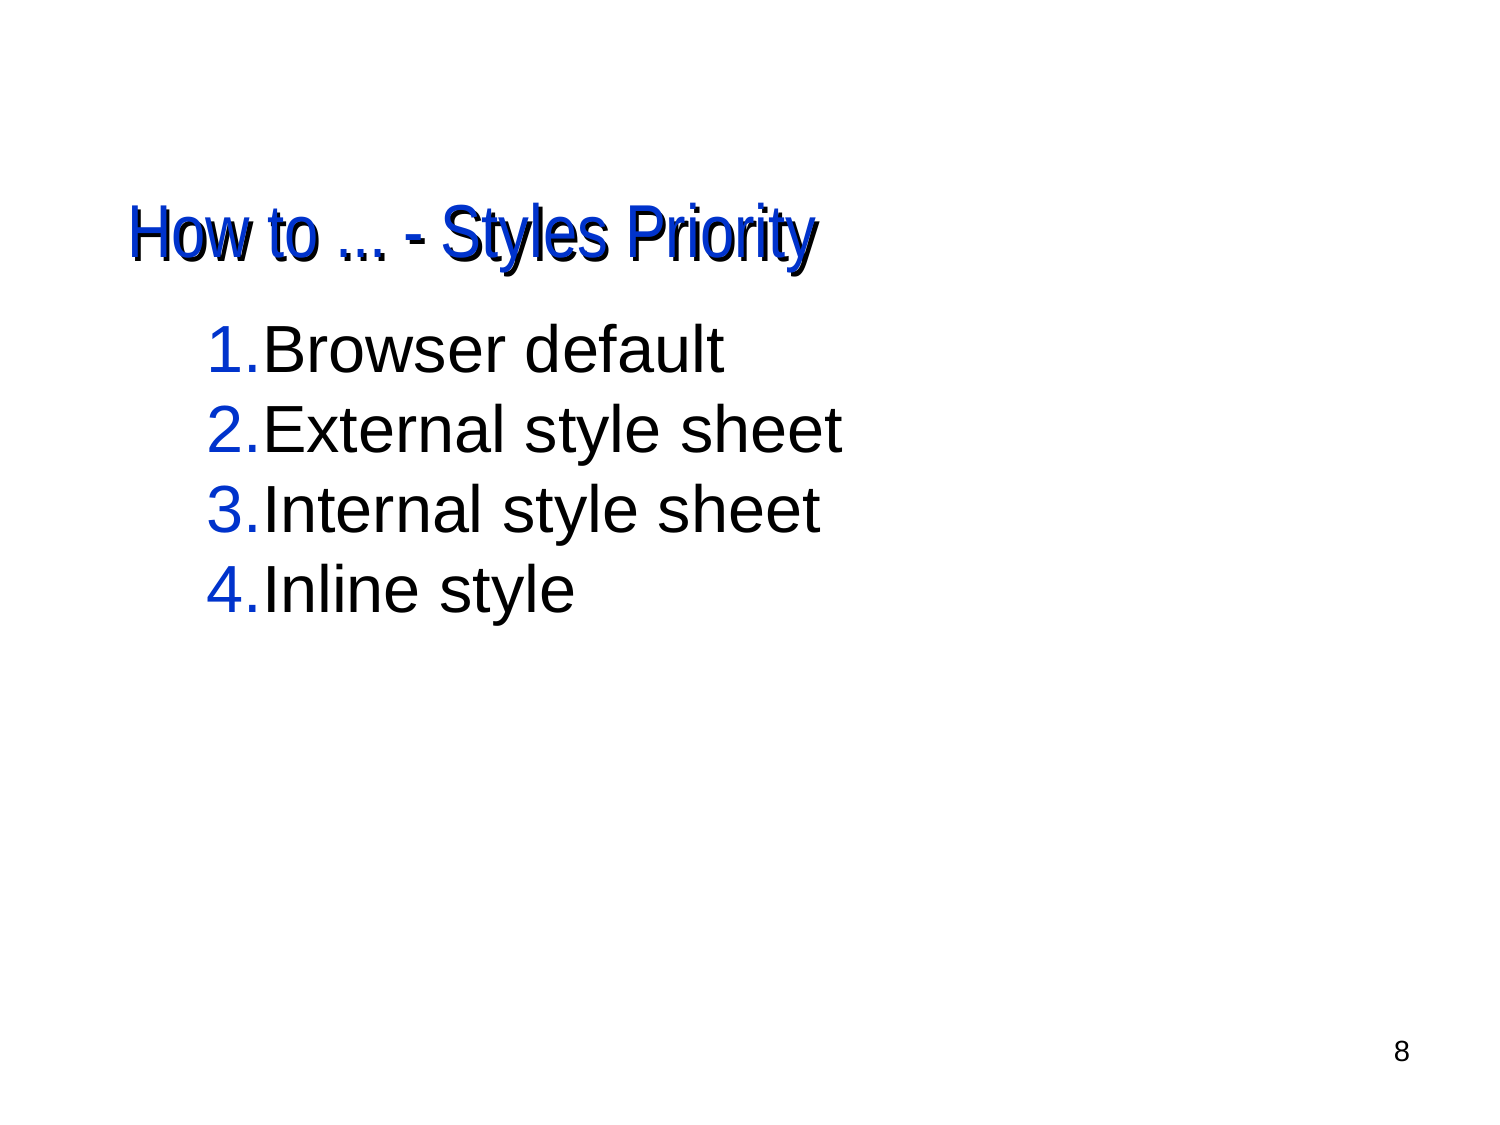

How to ... - Styles Priority
Browser default
External style sheet
Internal style sheet
Inline style
8